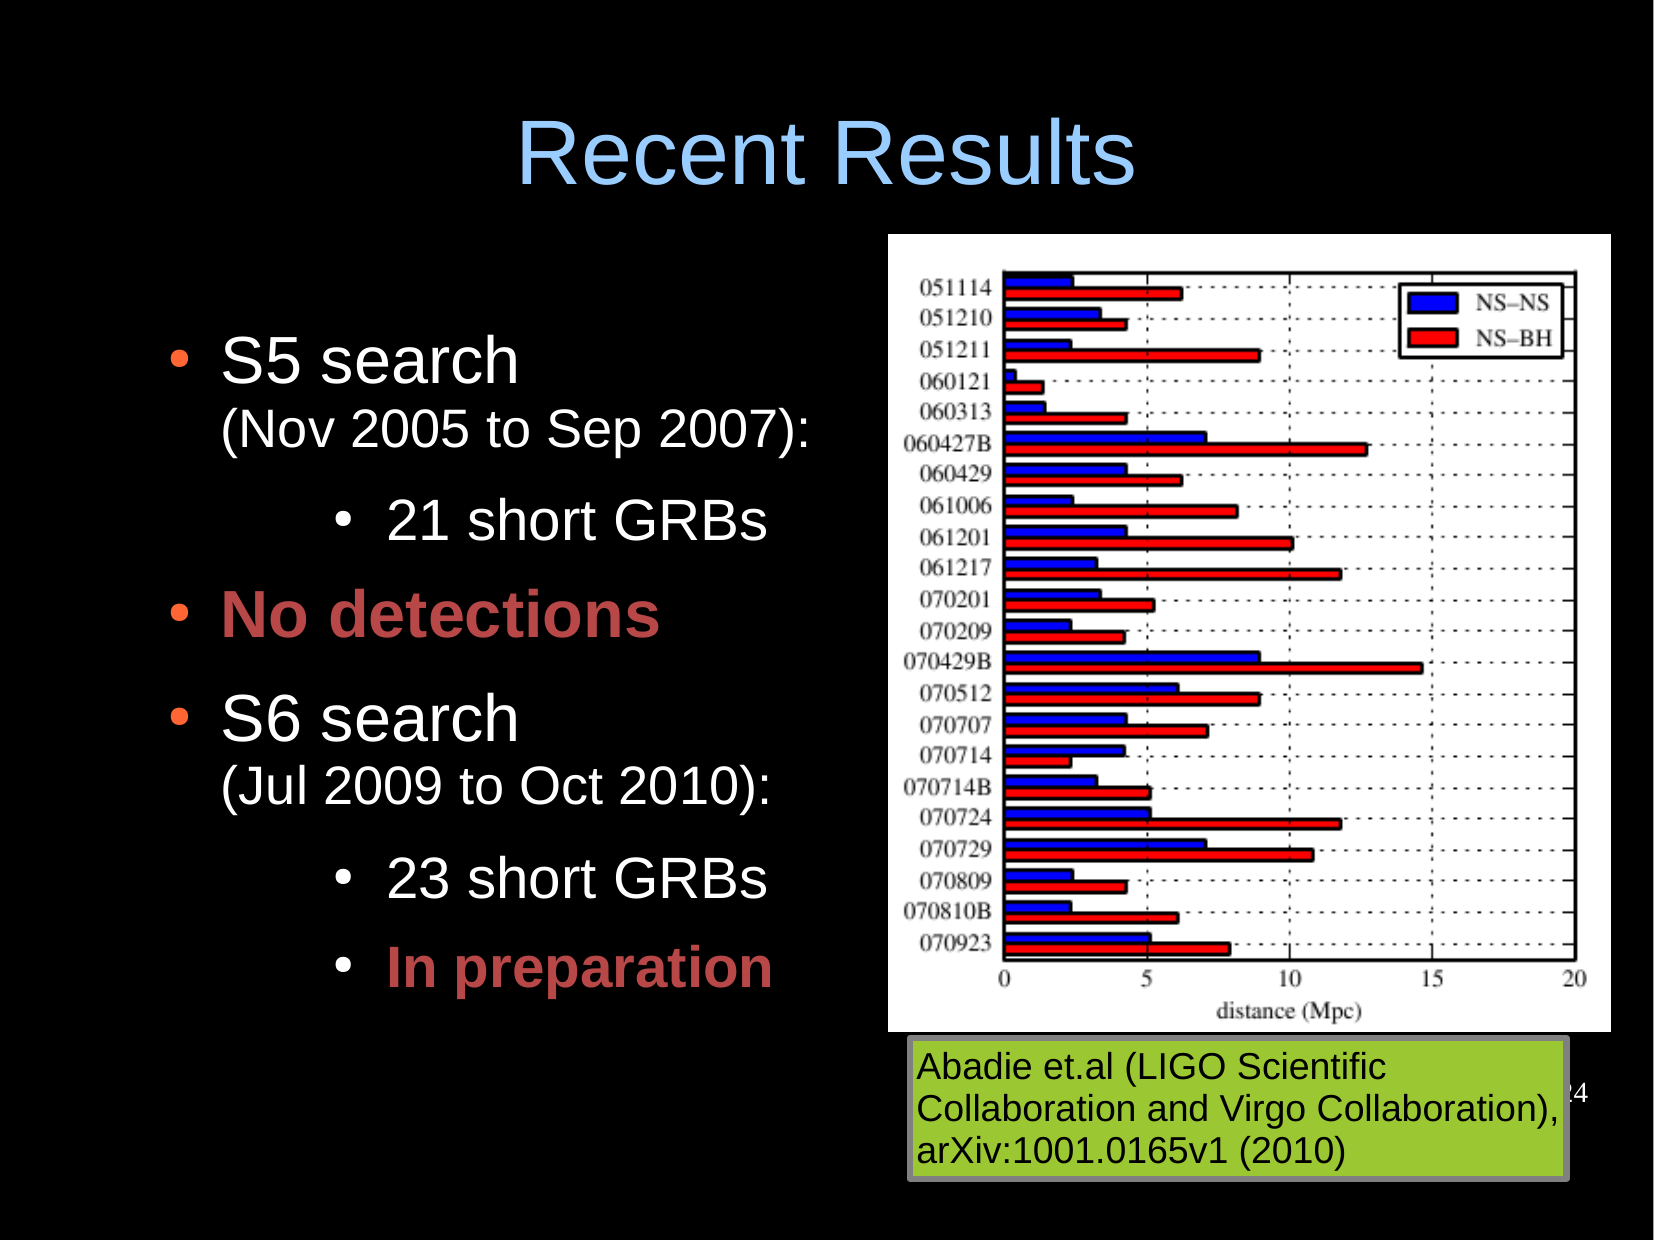

# Recent Results
S5 search
(Nov 2005 to Sep 2007):
21 short GRBs
No detections
S6 search
(Jul 2009 to Oct 2010):
23 short GRBs
In preparation
 Abadie et.al (LIGO Scientific
 Collaboration and Virgo Collaboration),
 arXiv:1001.0165v1 (2010)
24